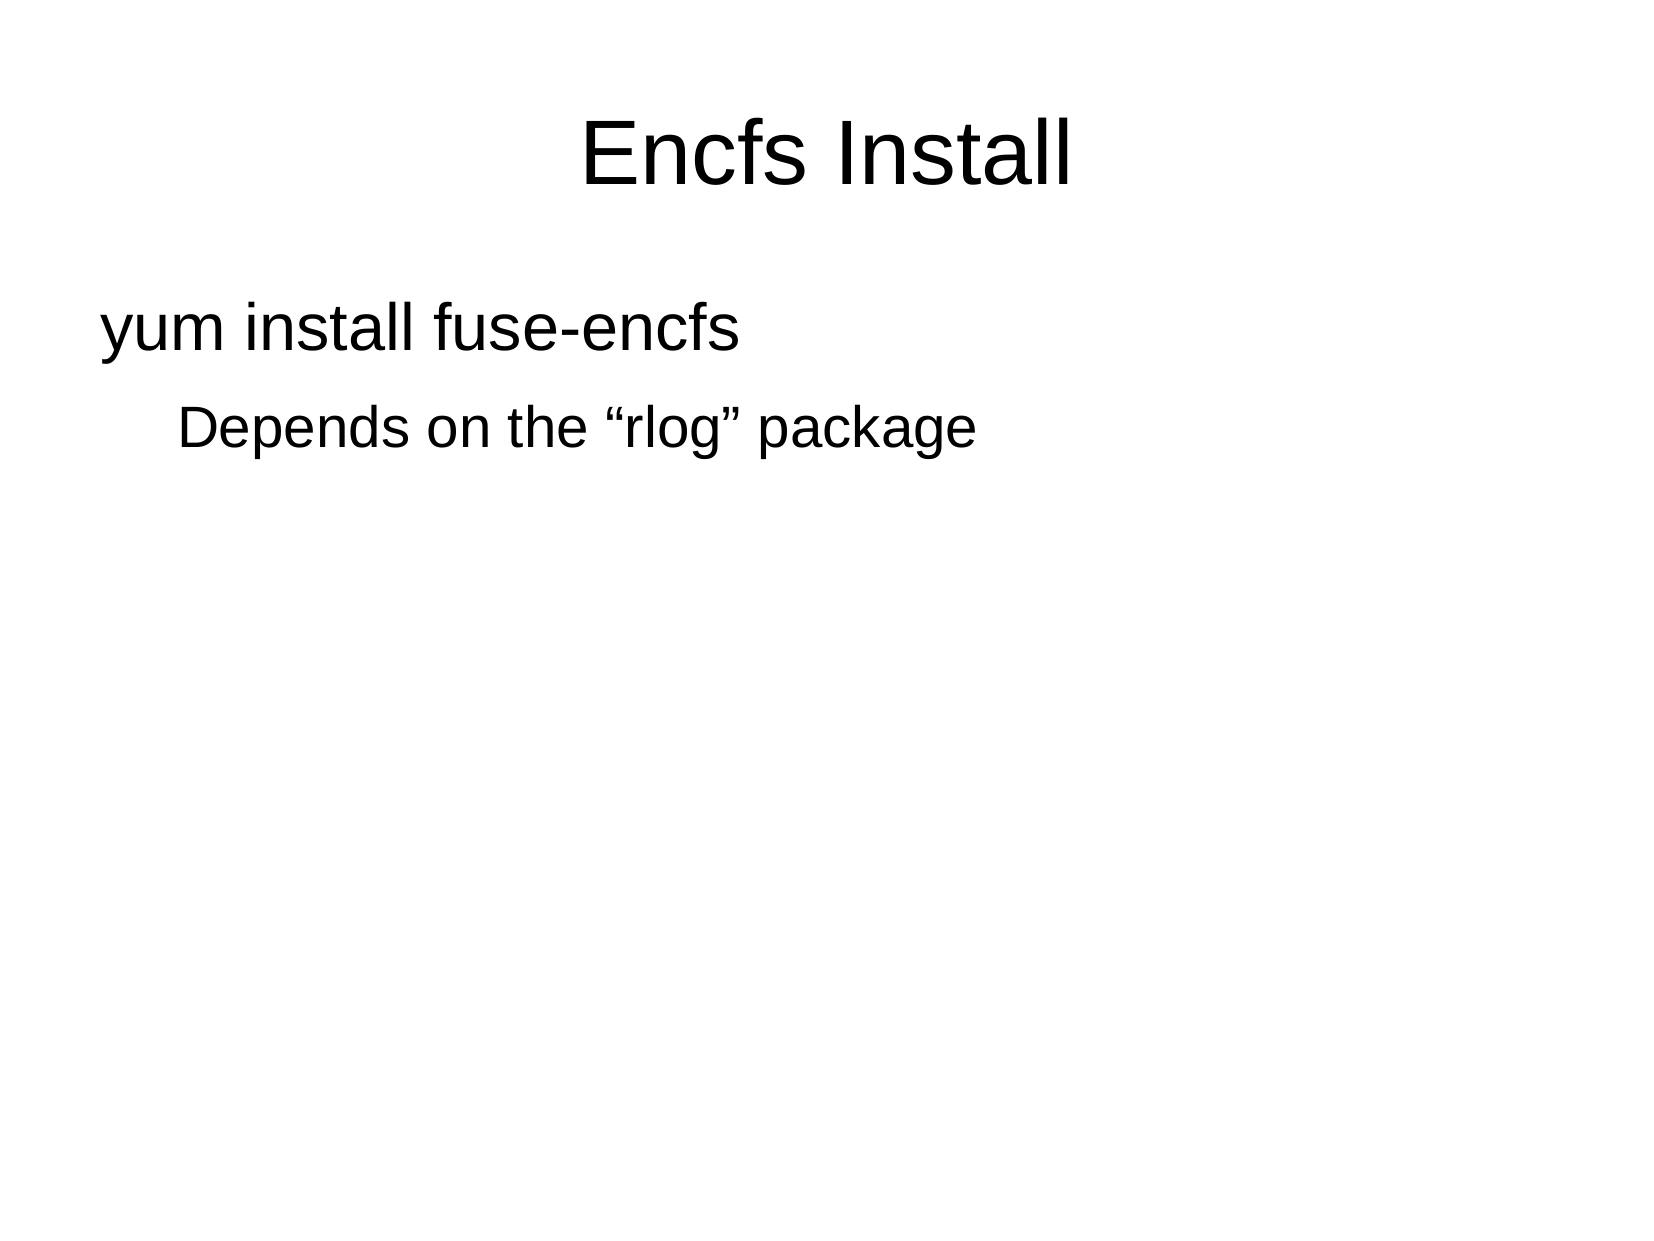

# Encfs Install
yum install fuse-encfs
Depends on the “rlog” package